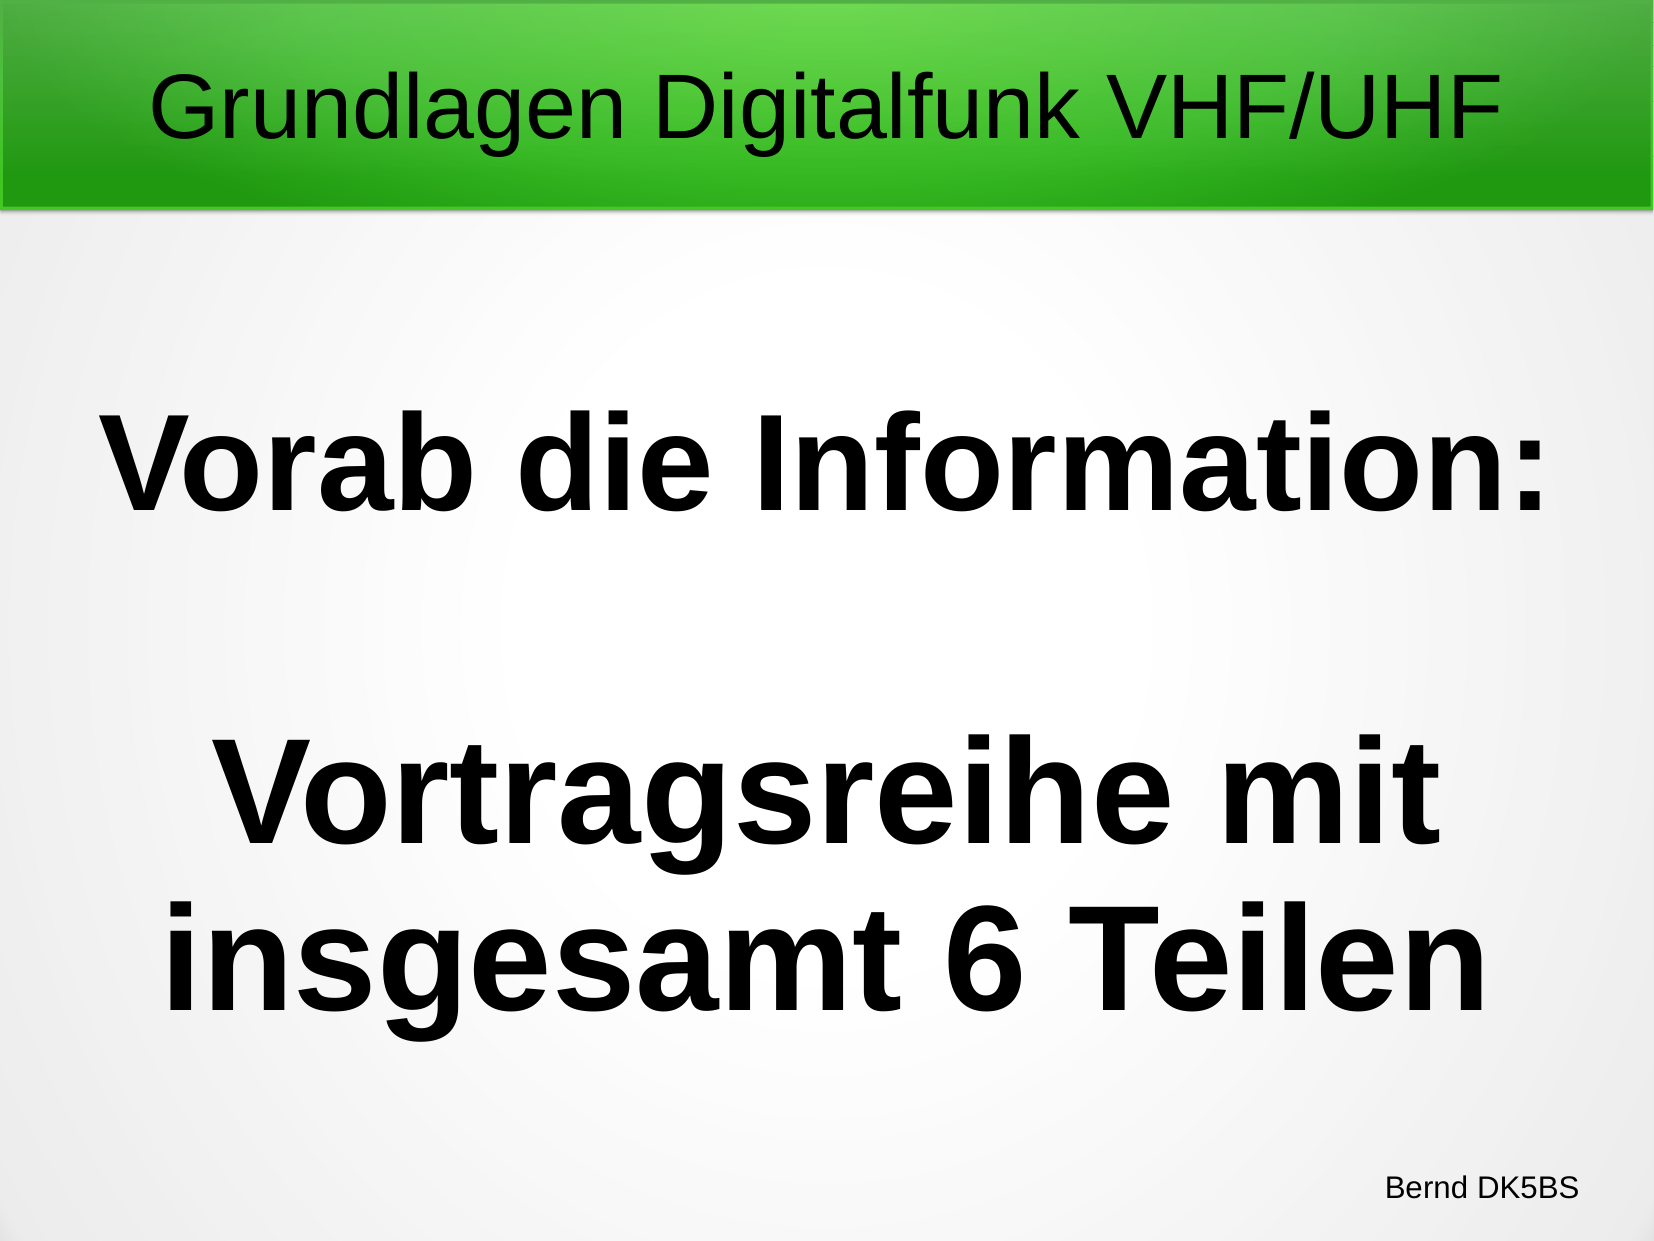

Grundlagen Digitalfunk VHF/UHF
# Vorab die Information:
Vortragsreihe mit insgesamt 6 Teilen
Bernd DK5BS